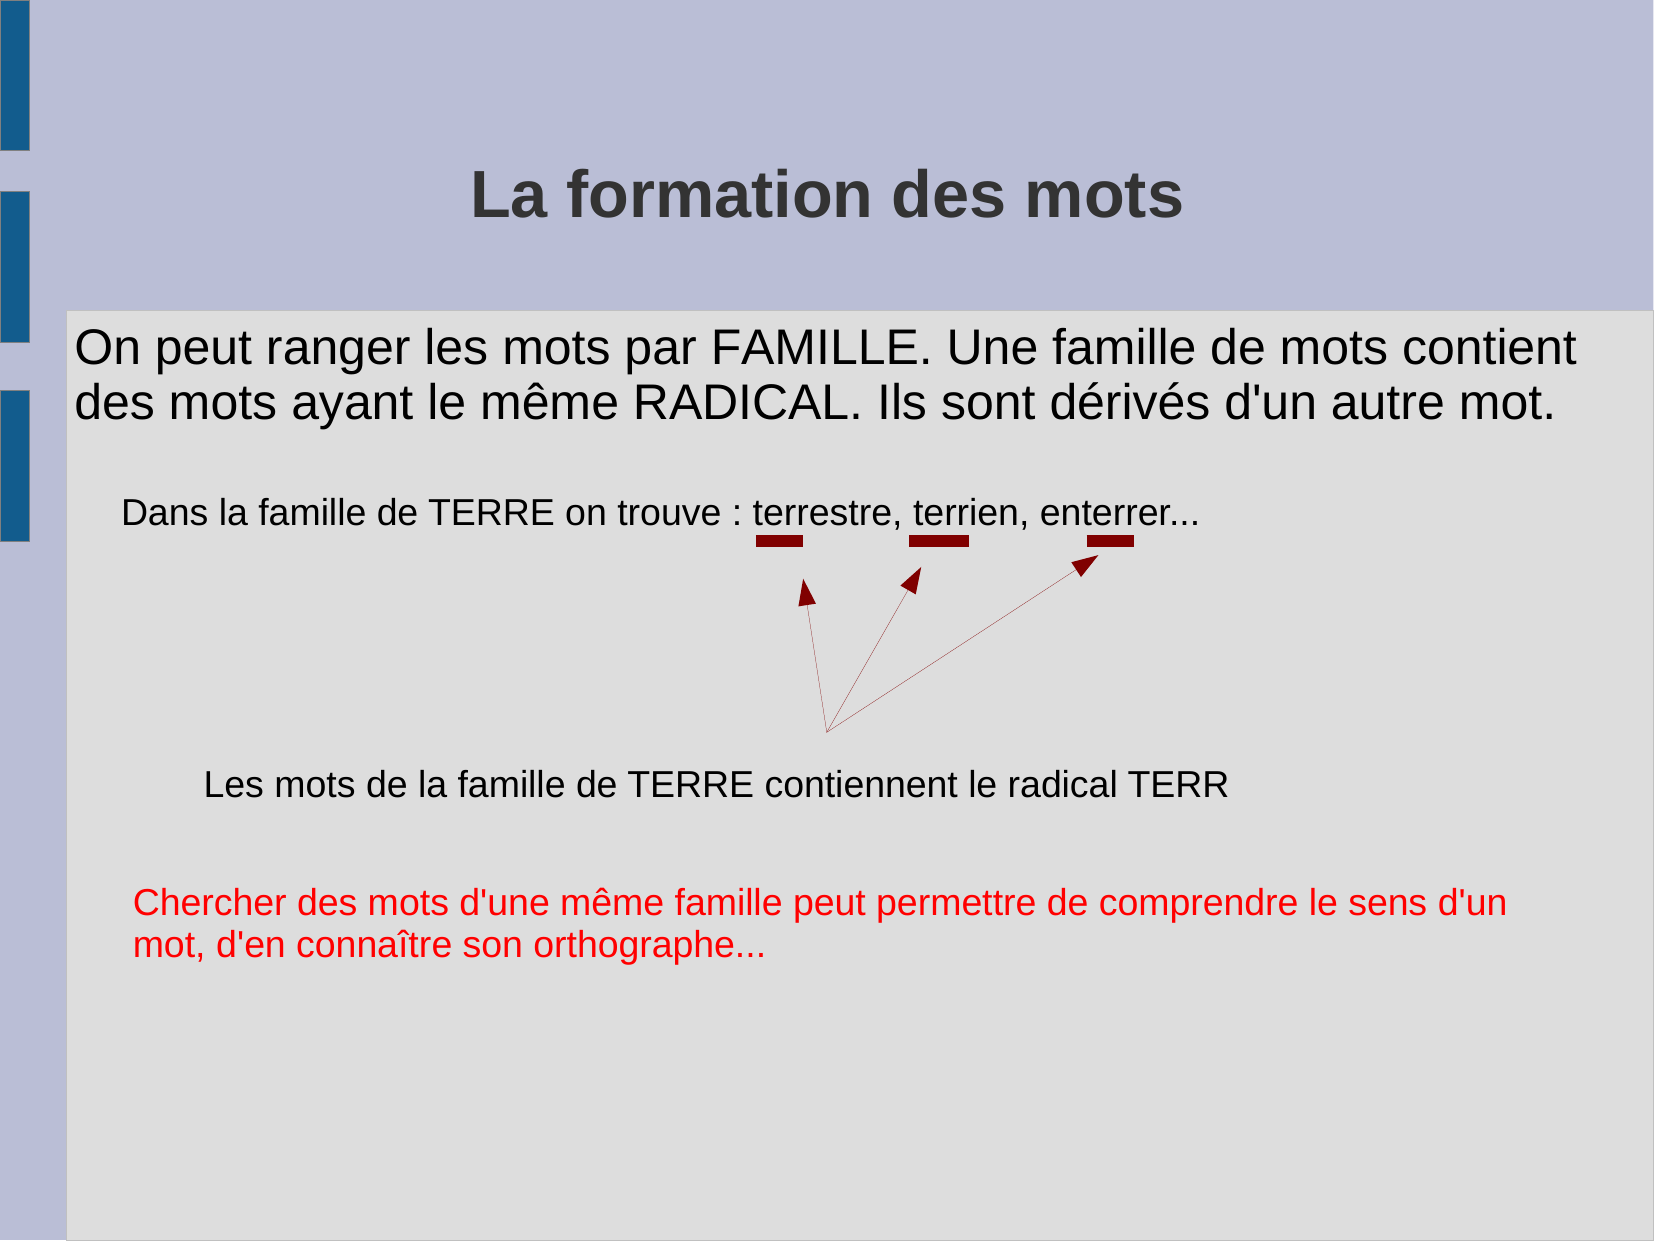

# La formation des mots
On peut ranger les mots par FAMILLE. Une famille de mots contient des mots ayant le même RADICAL. Ils sont dérivés d'un autre mot.
Dans la famille de TERRE on trouve : terrestre, terrien, enterrer...
Les mots de la famille de TERRE contiennent le radical TERR
Chercher des mots d'une même famille peut permettre de comprendre le sens d'un mot, d'en connaître son orthographe...